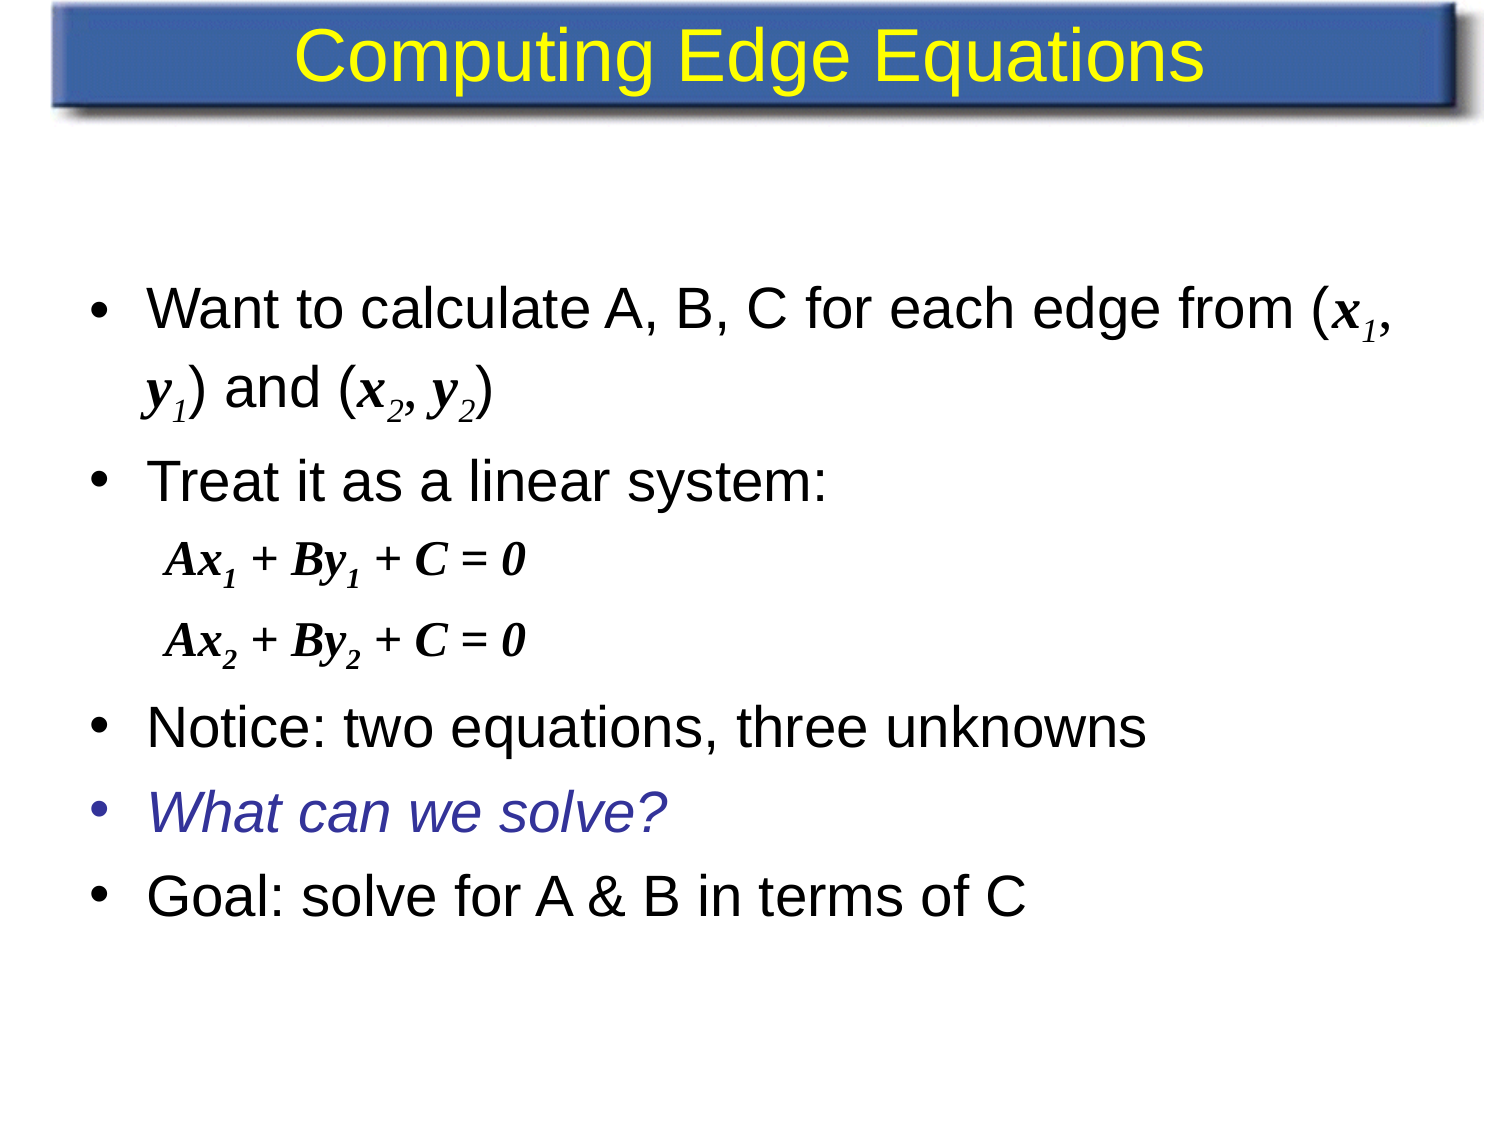

# Computing Edge Equations
Want to calculate A, B, C for each edge from (x1, y1) and (x2, y2)
Treat it as a linear system:
Ax1 + By1 + C = 0
Ax2 + By2 + C = 0
Notice: two equations, three unknowns
What can we solve?
Goal: solve for A & B in terms of C